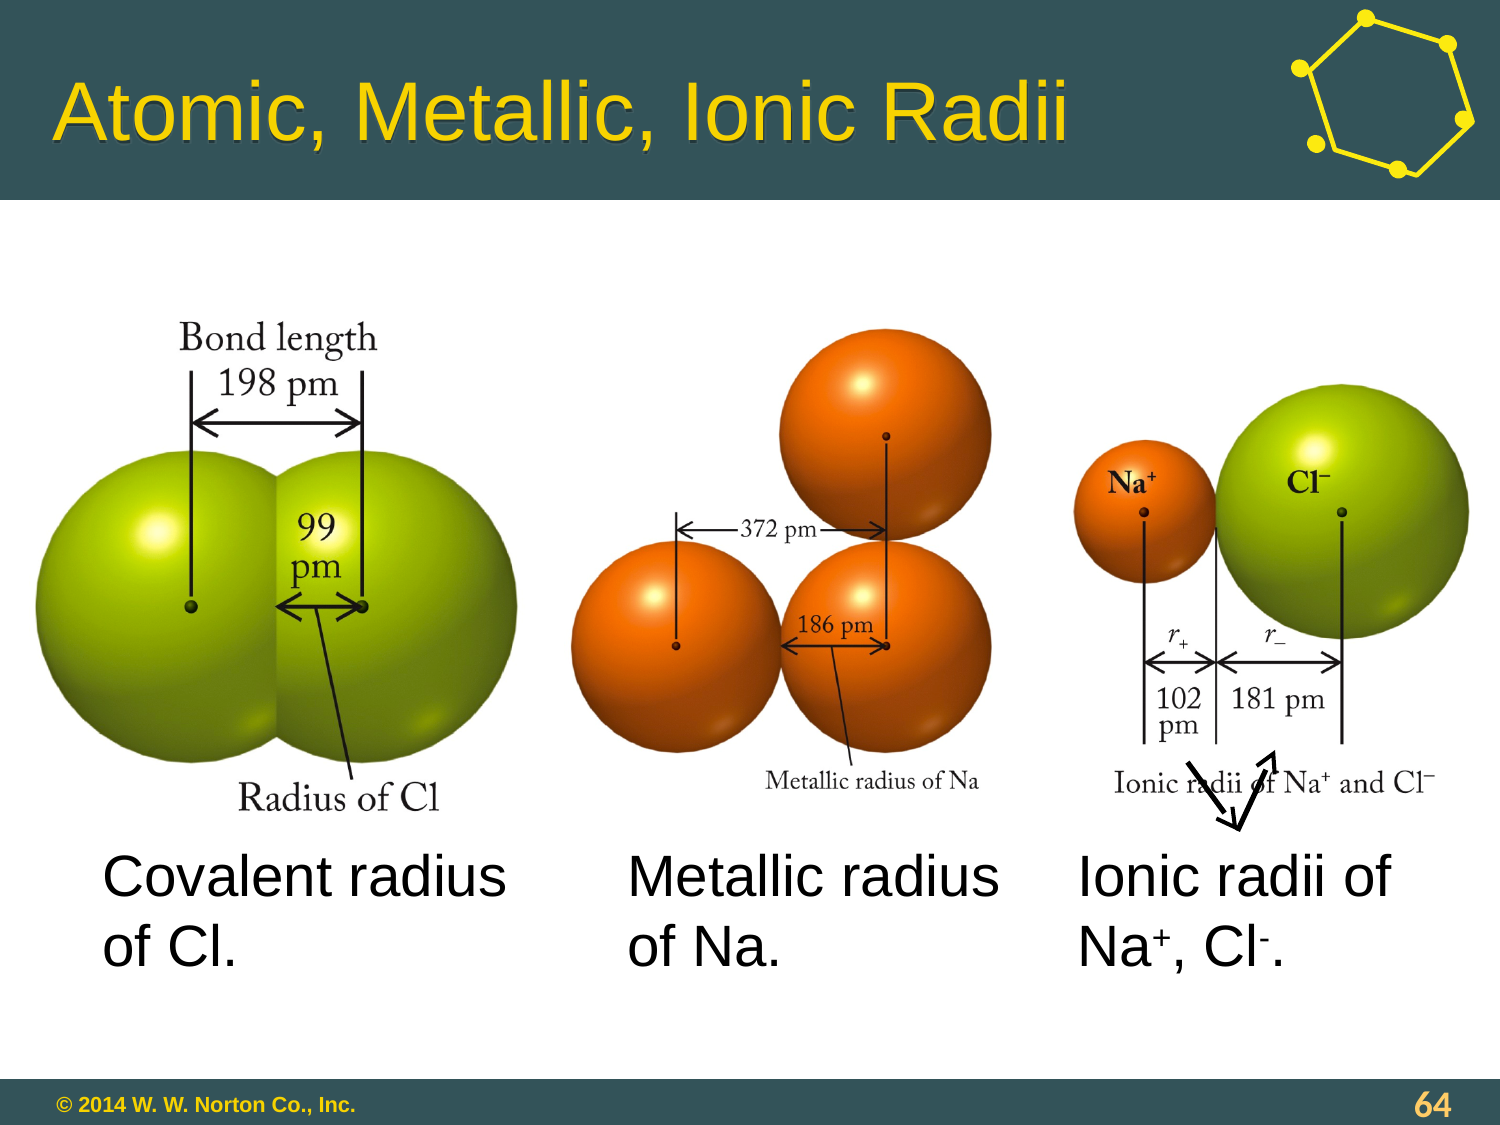

# Atomic, Metallic, Ionic Radii
Covalent radius of Cl.
Metallic radius of Na.
Ionic radii of Na+, Cl-.